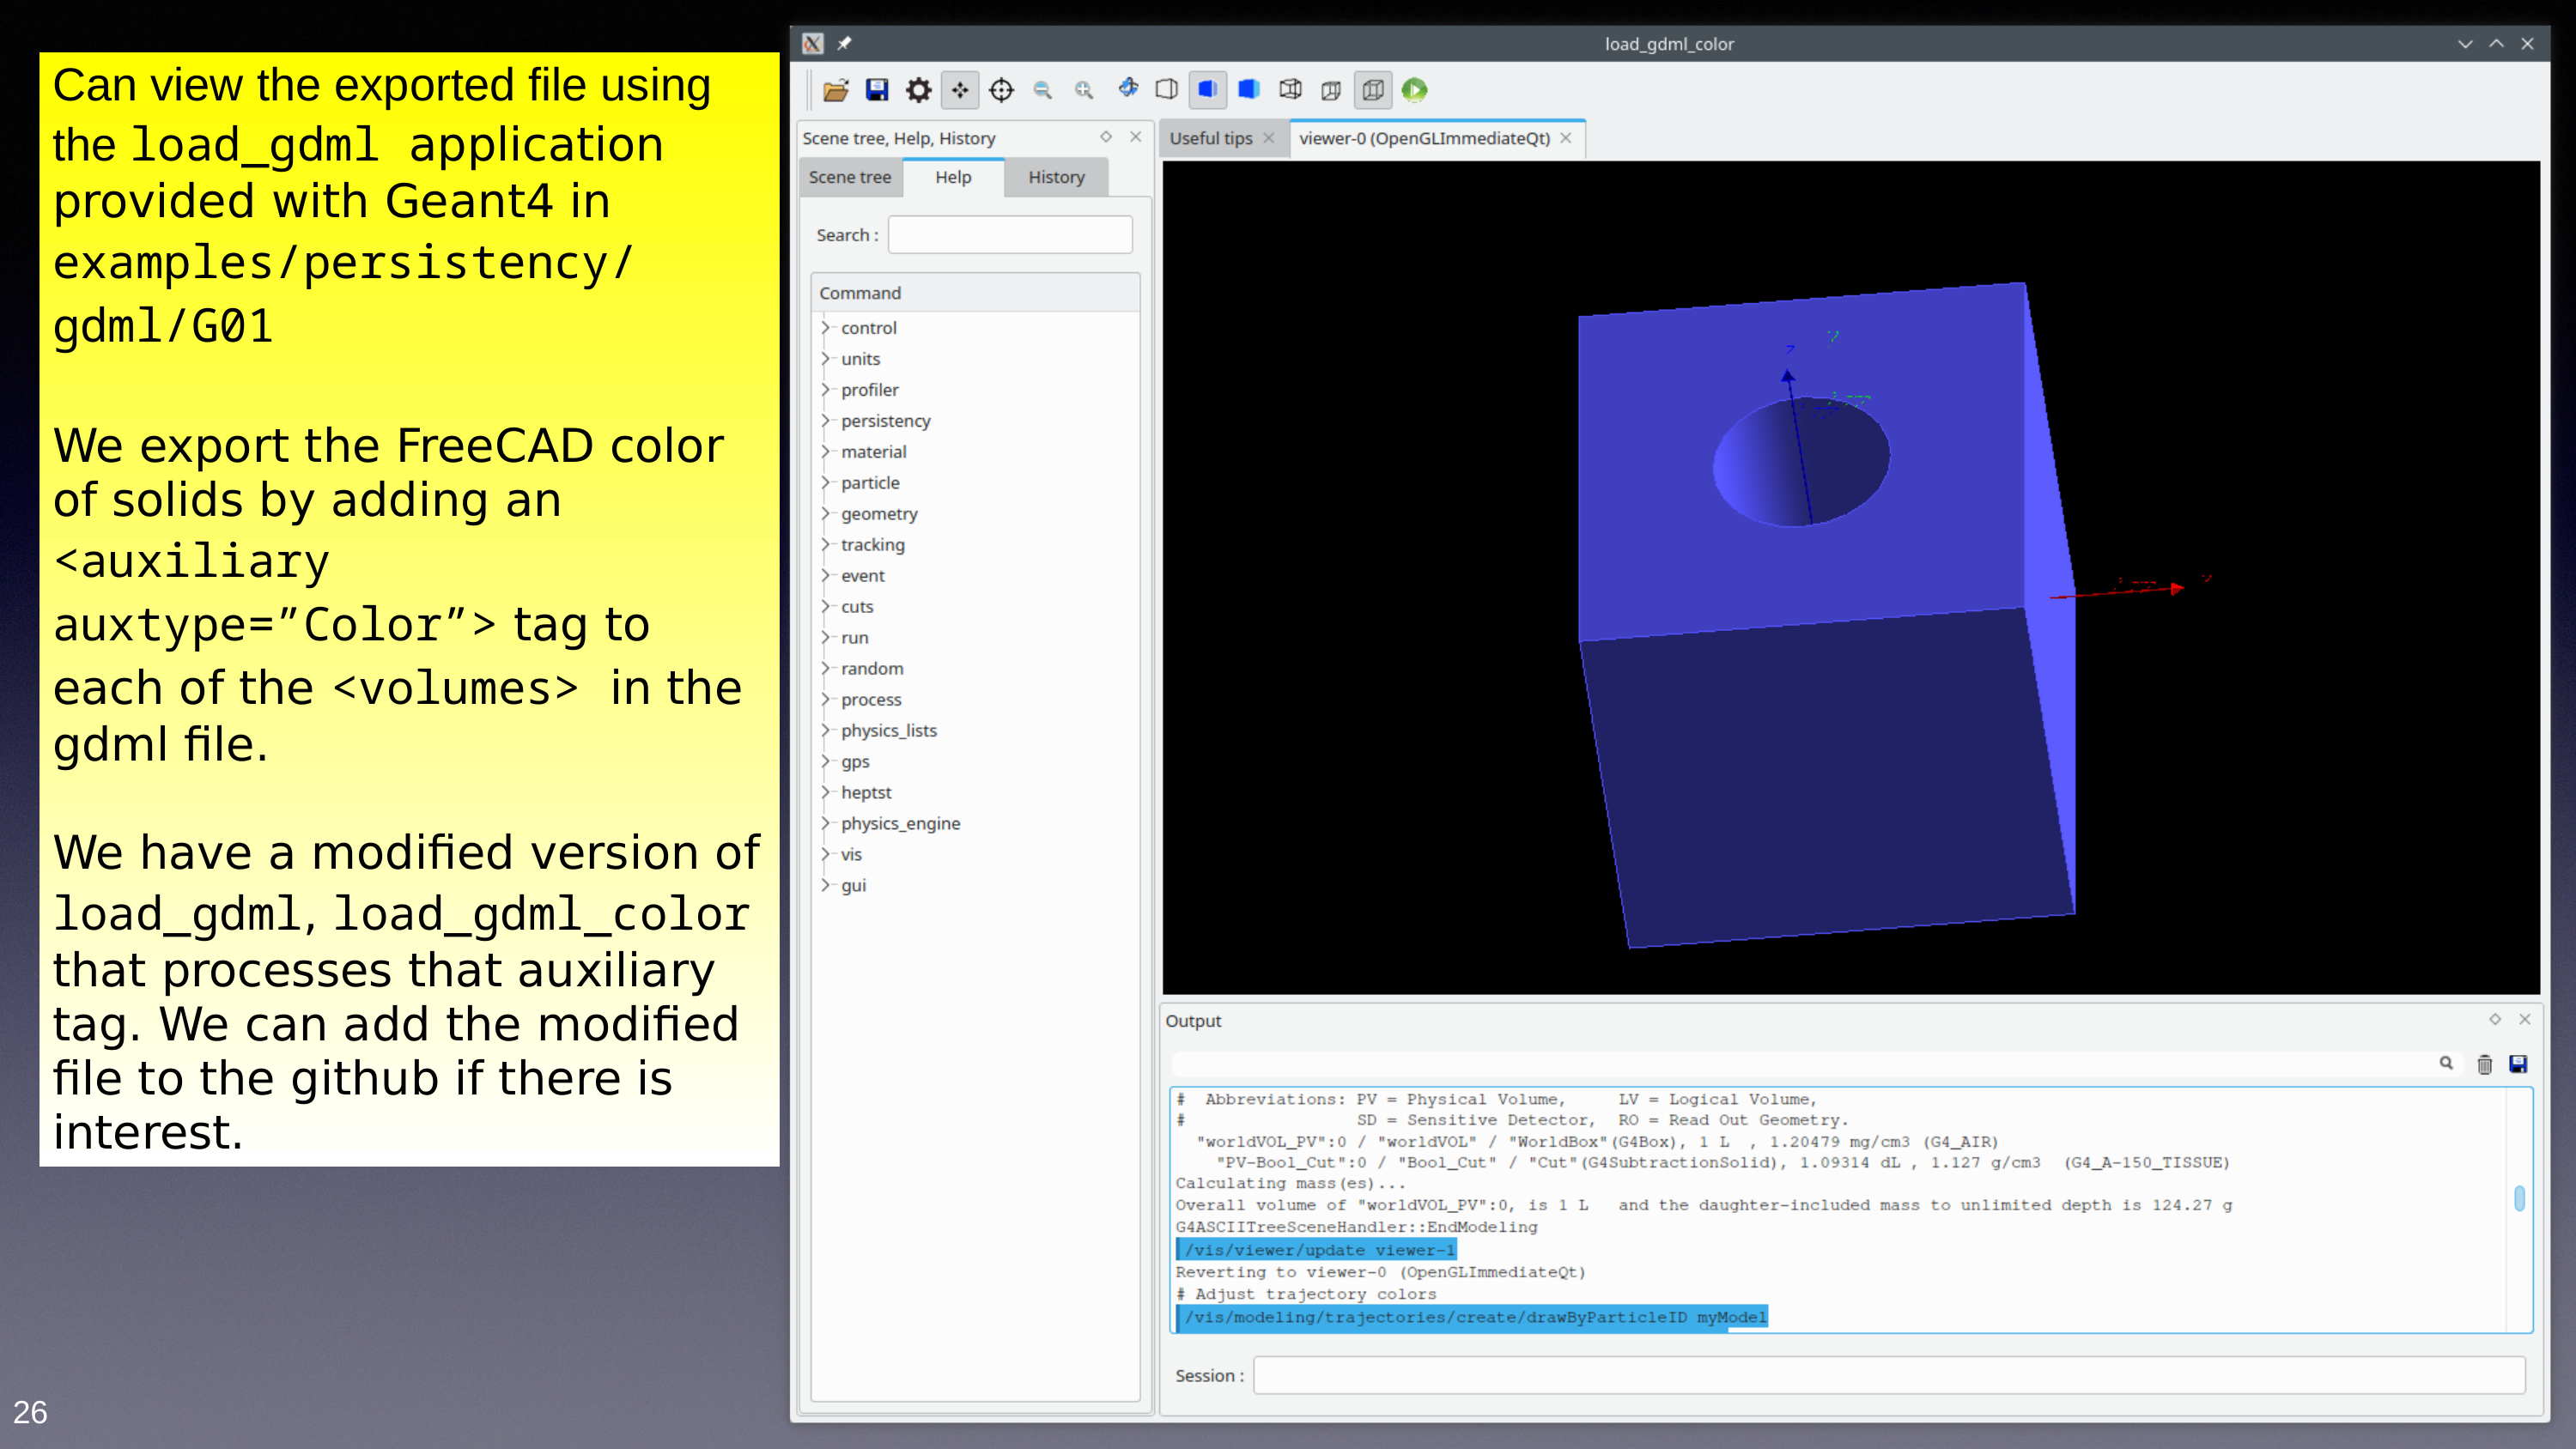

Can view the exported file using the load_gdml application provided with Geant4 in
examples/persistency/gdml/G01
We export the FreeCAD color of solids by adding an <auxiliary auxtype=”Color”> tag to each of the <volumes> in the gdml file.
We have a modified version of load_gdml, load_gdml_color that processes that auxiliary tag. We can add the modified file to the github if there is interest.
26